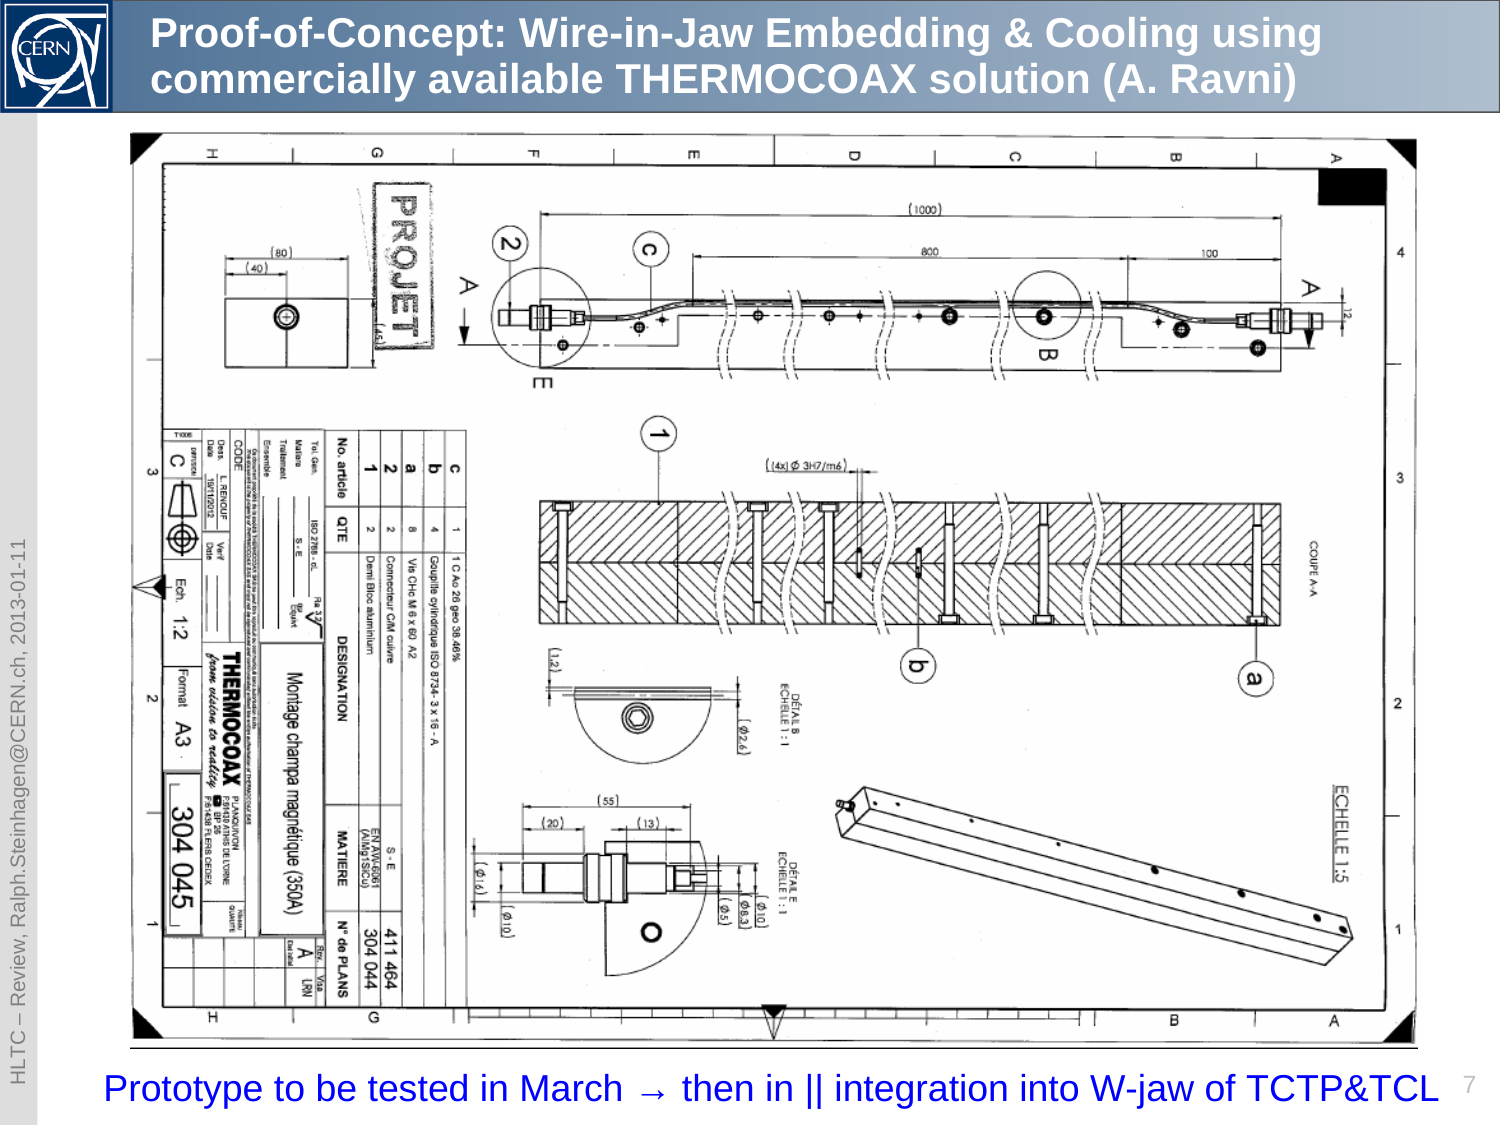

# Proof-of-Concept: Wire-in-Jaw Embedding & Cooling using commercially available THERMOCOAX solution (A. Ravni)
Prototype to be tested in March → then in || integration into W-jaw of TCTP&TCL